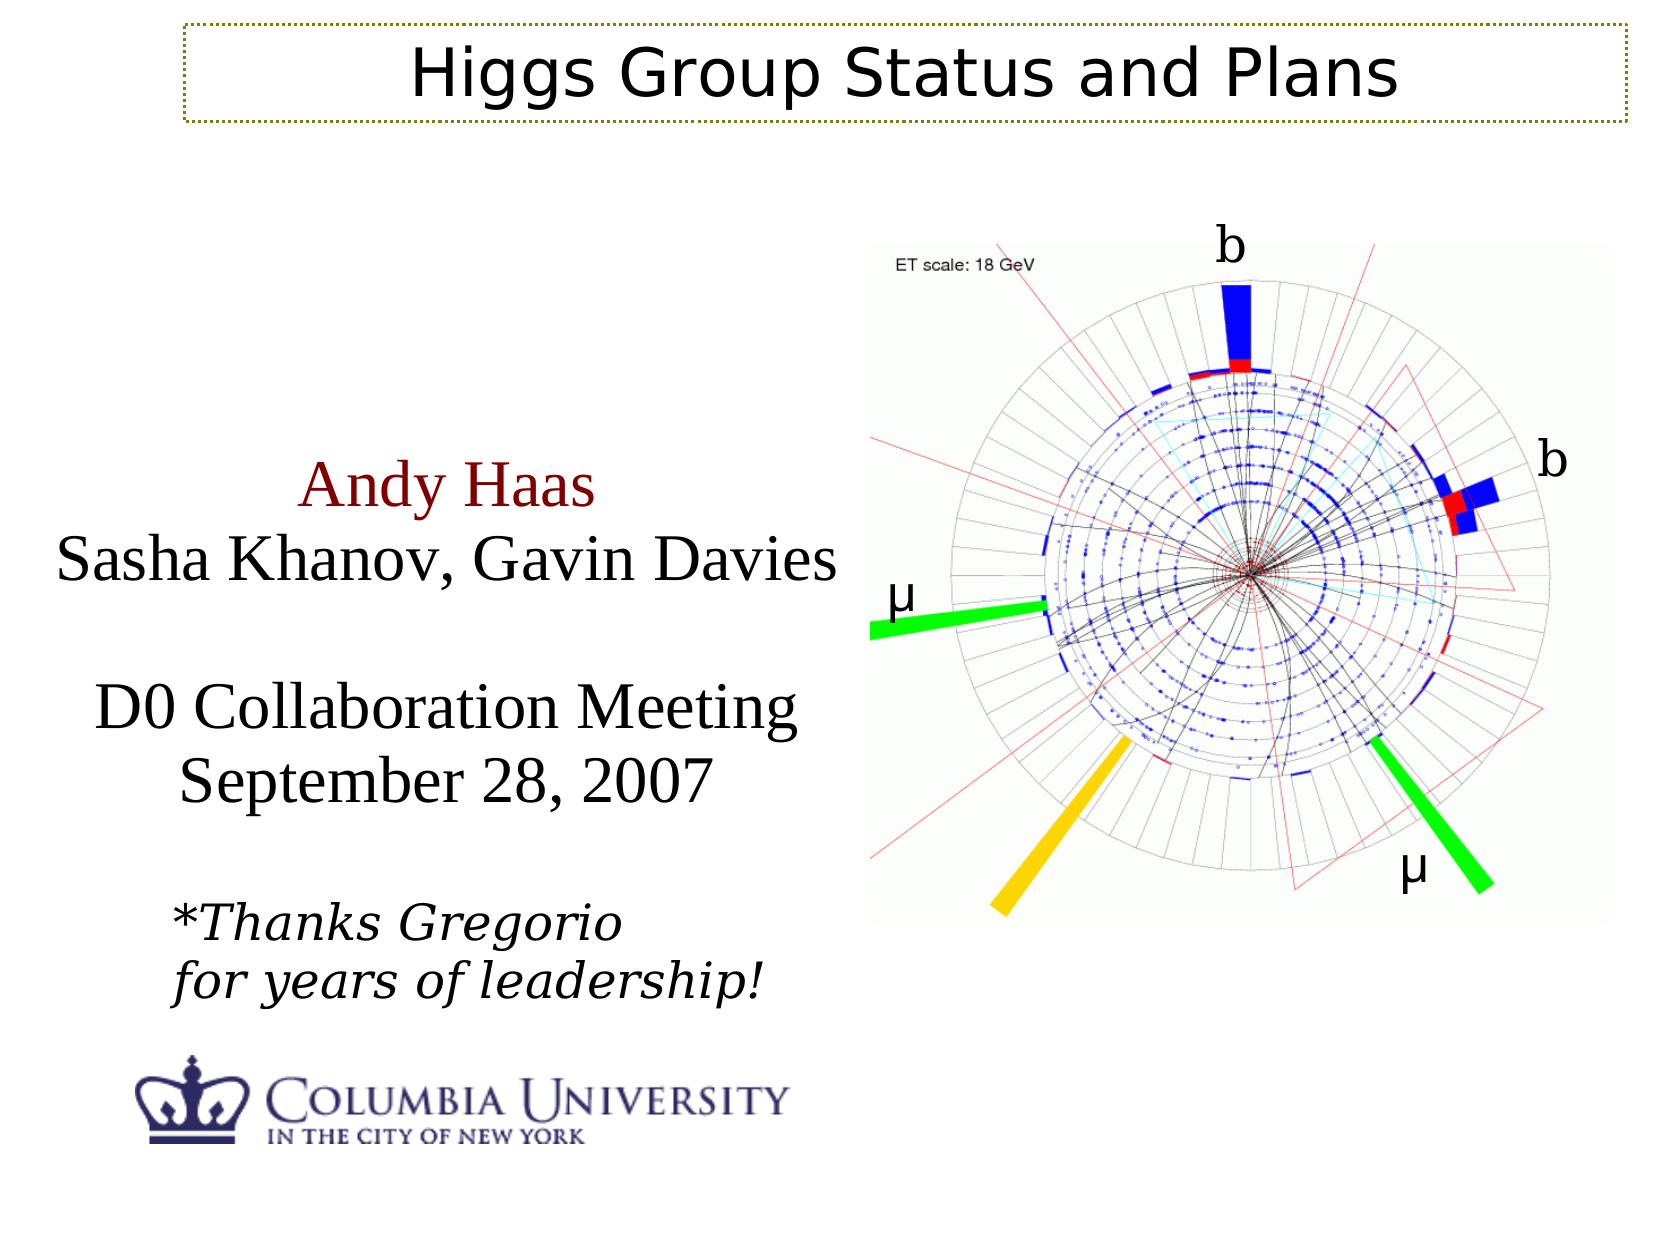

# Higgs Group Status and Plans
Andy Haas
Sasha Khanov, Gavin Davies
D0 Collaboration Meeting
September 28, 2007
b
b
μ
μ
*Thanks Gregorio
for years of leadership!